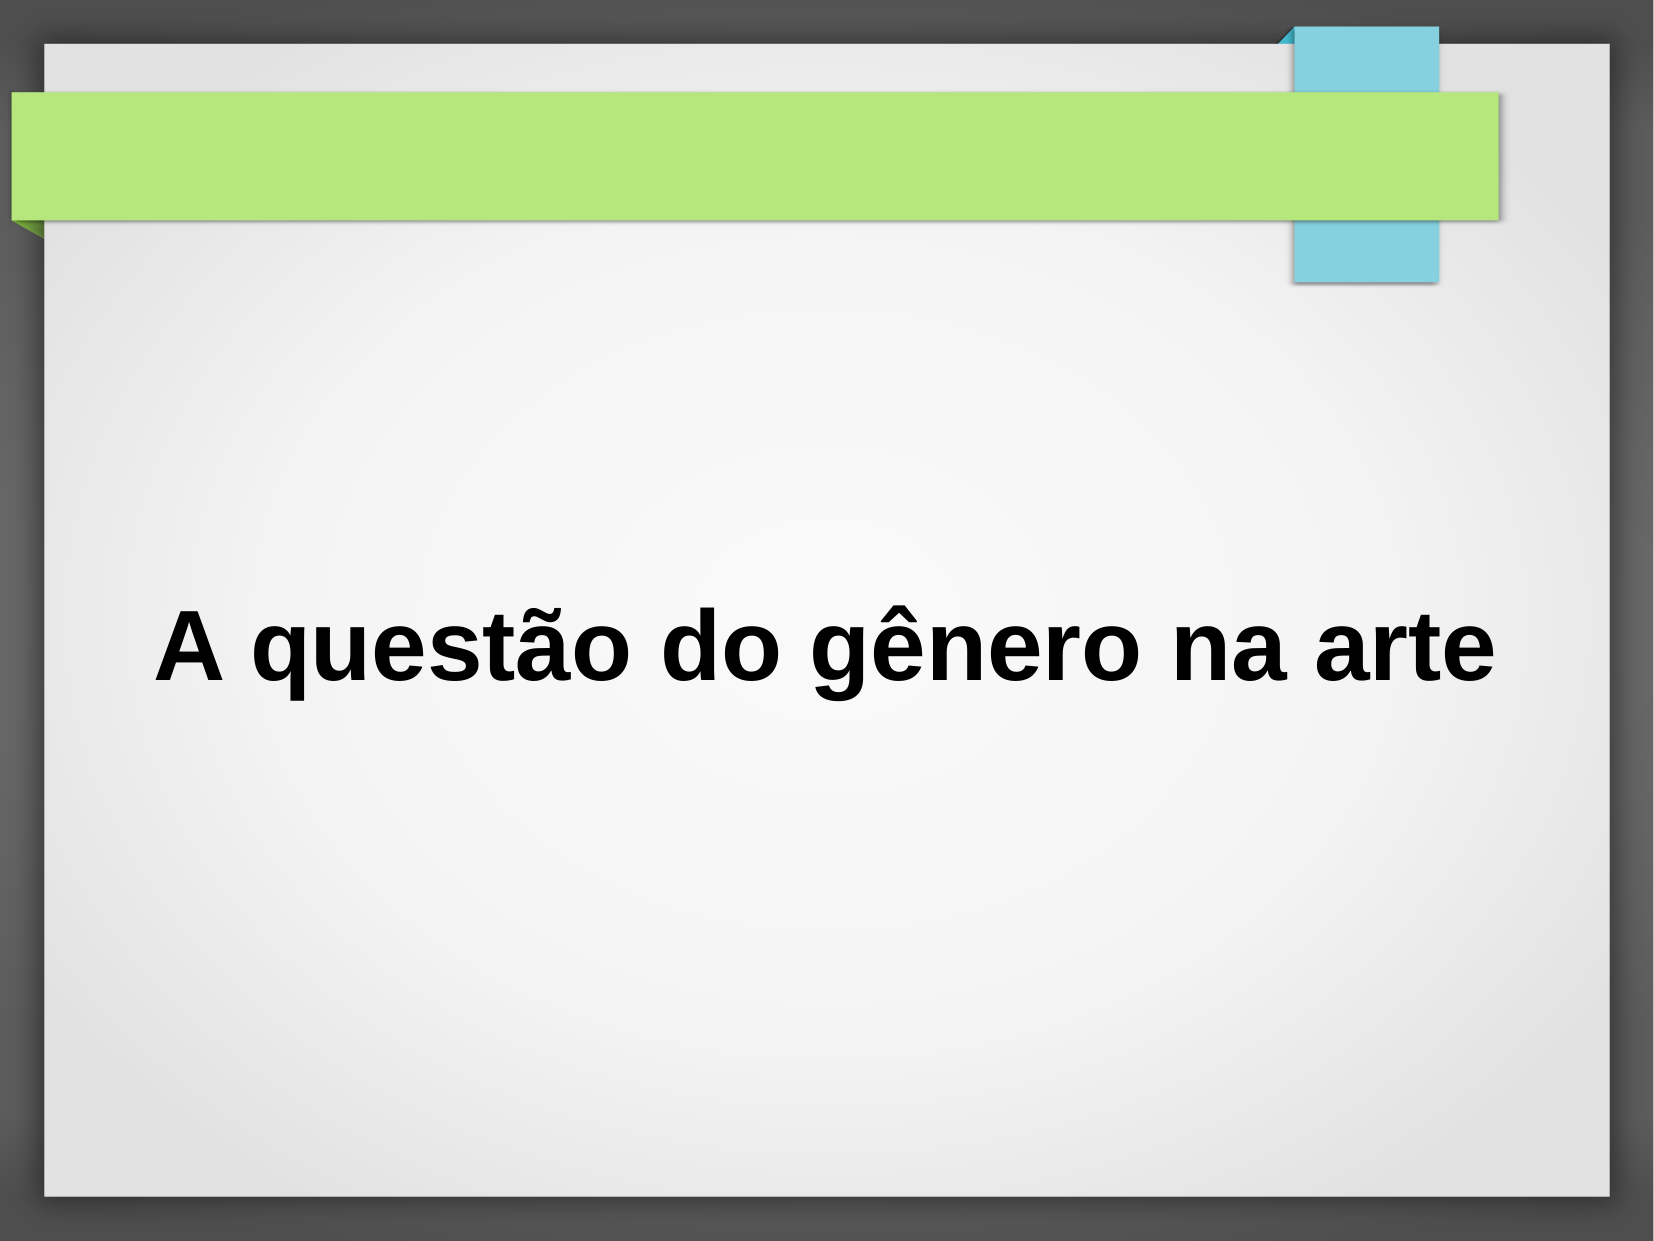

#
A questão do gênero na arte